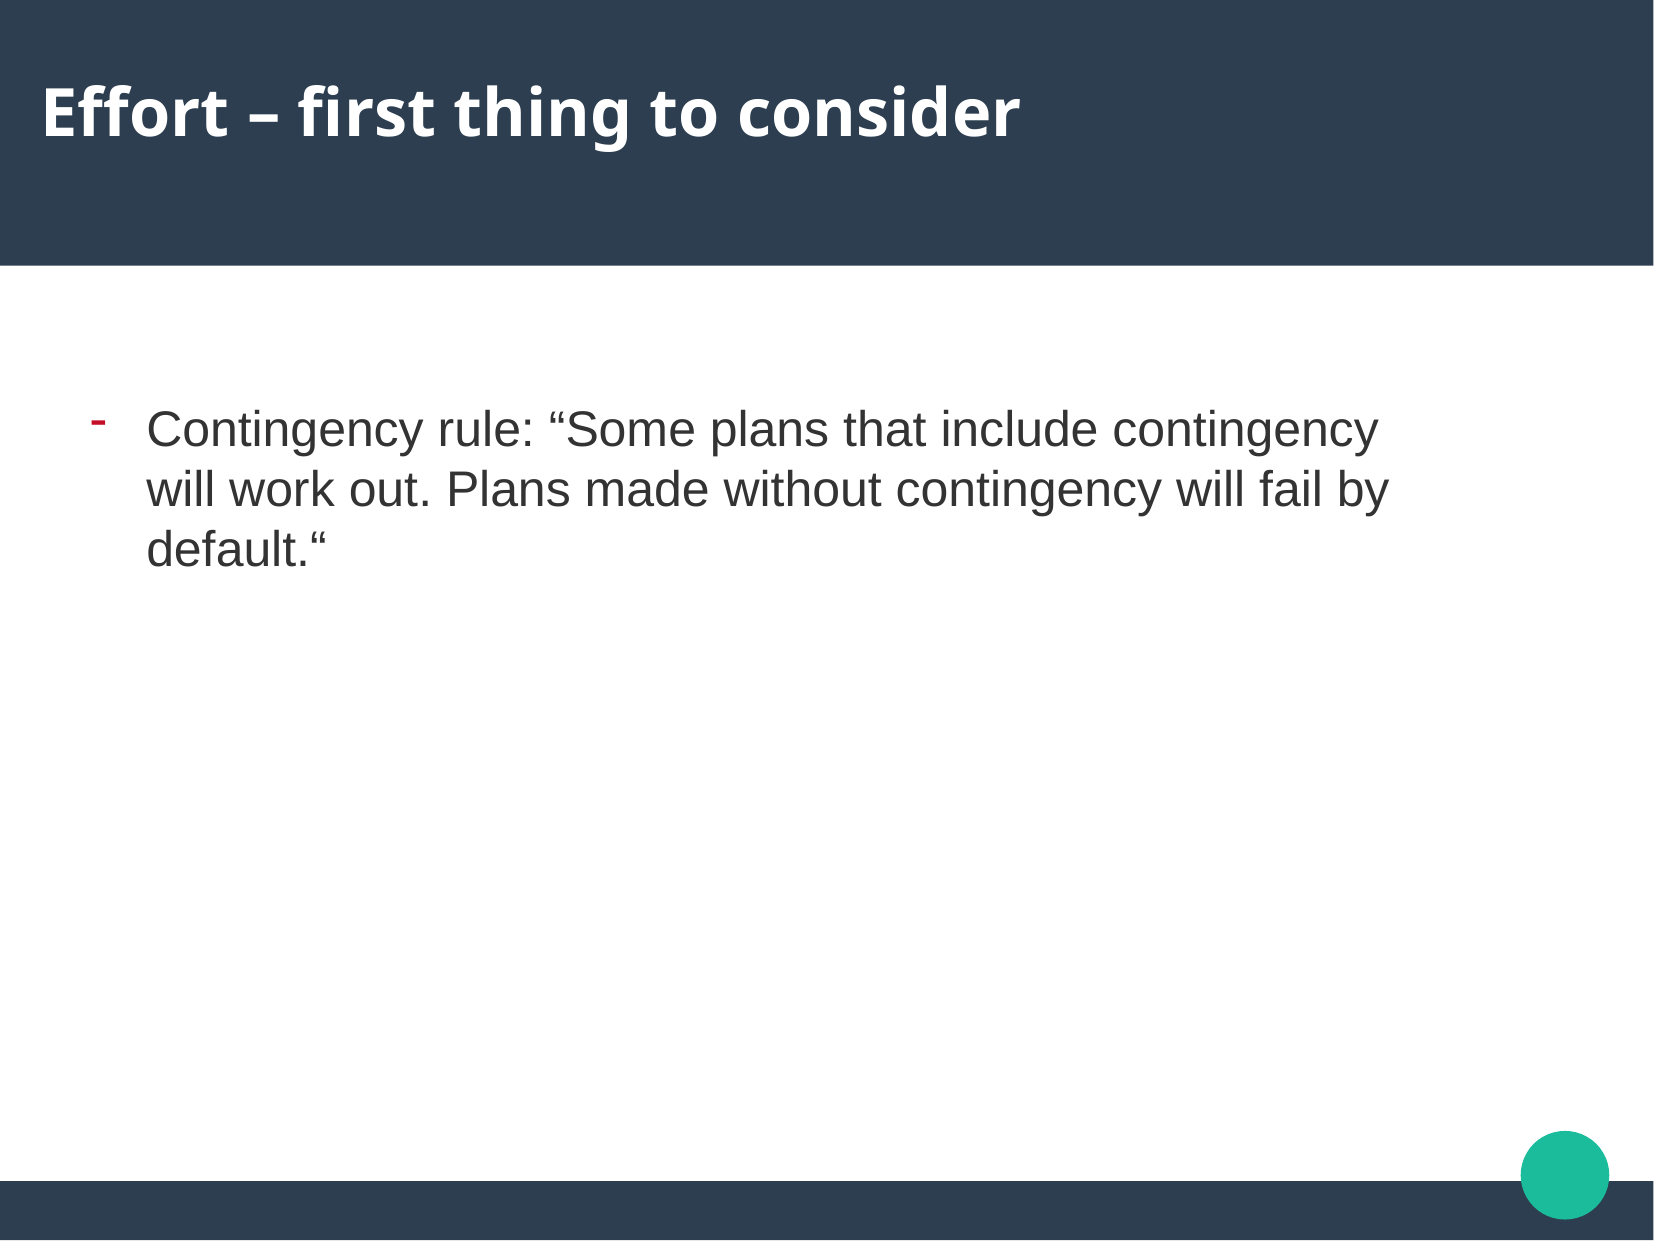

# Effort – first thing to consider
Contingency rule: “Some plans that include contingency will work out. Plans made without contingency will fail by default.“